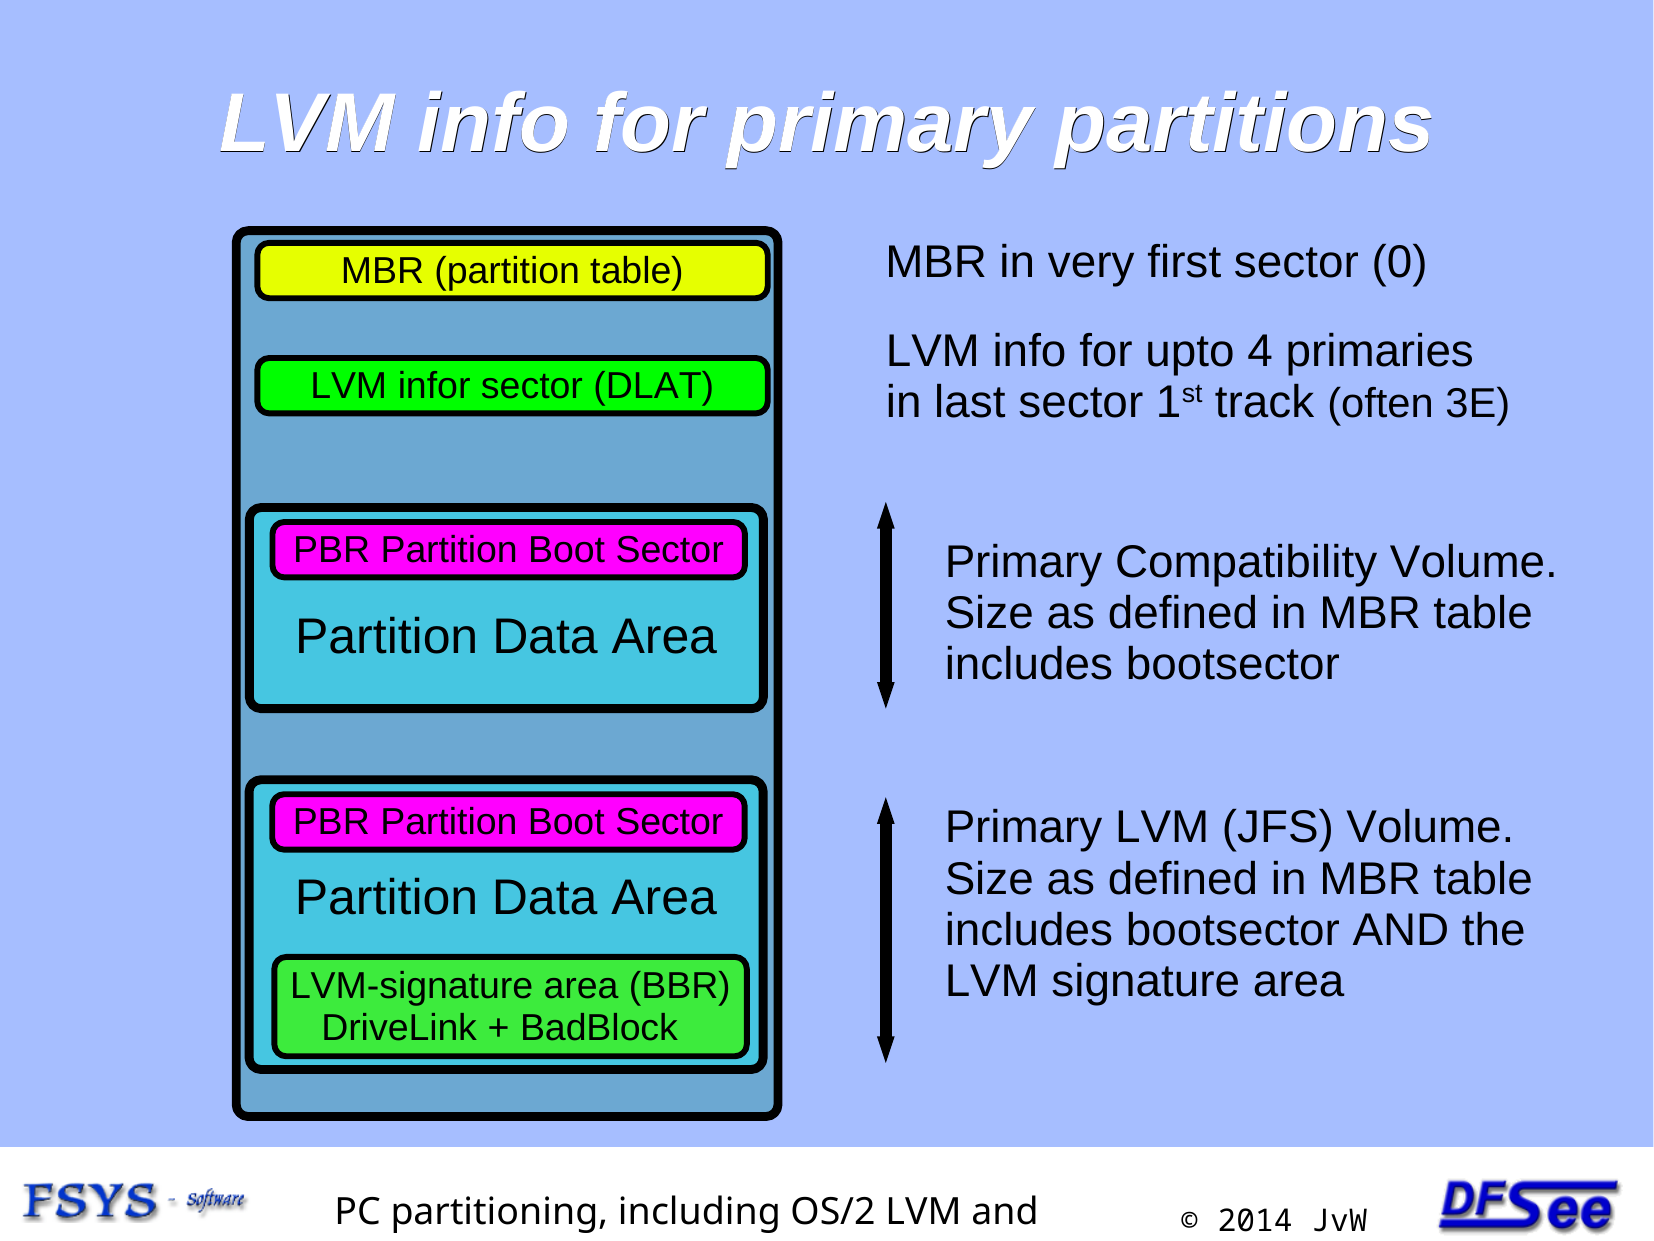

# LVM info for primary partitions
MBR in very first sector (0)
MBR (partition table)
LVM info for upto 4 primaries
in last sector 1st track (often 3E)
LVM infor sector (DLAT)
Partition Data Area
PBR Partition Boot Sector
Primary Compatibility Volume.
Size as defined in MBR table
includes bootsector
Partition Data Area
PBR Partition Boot Sector
LVM-signature area (BBR)
 DriveLink + BadBlock
Primary LVM (JFS) Volume.
Size as defined in MBR table
includes bootsector AND the
LVM signature area